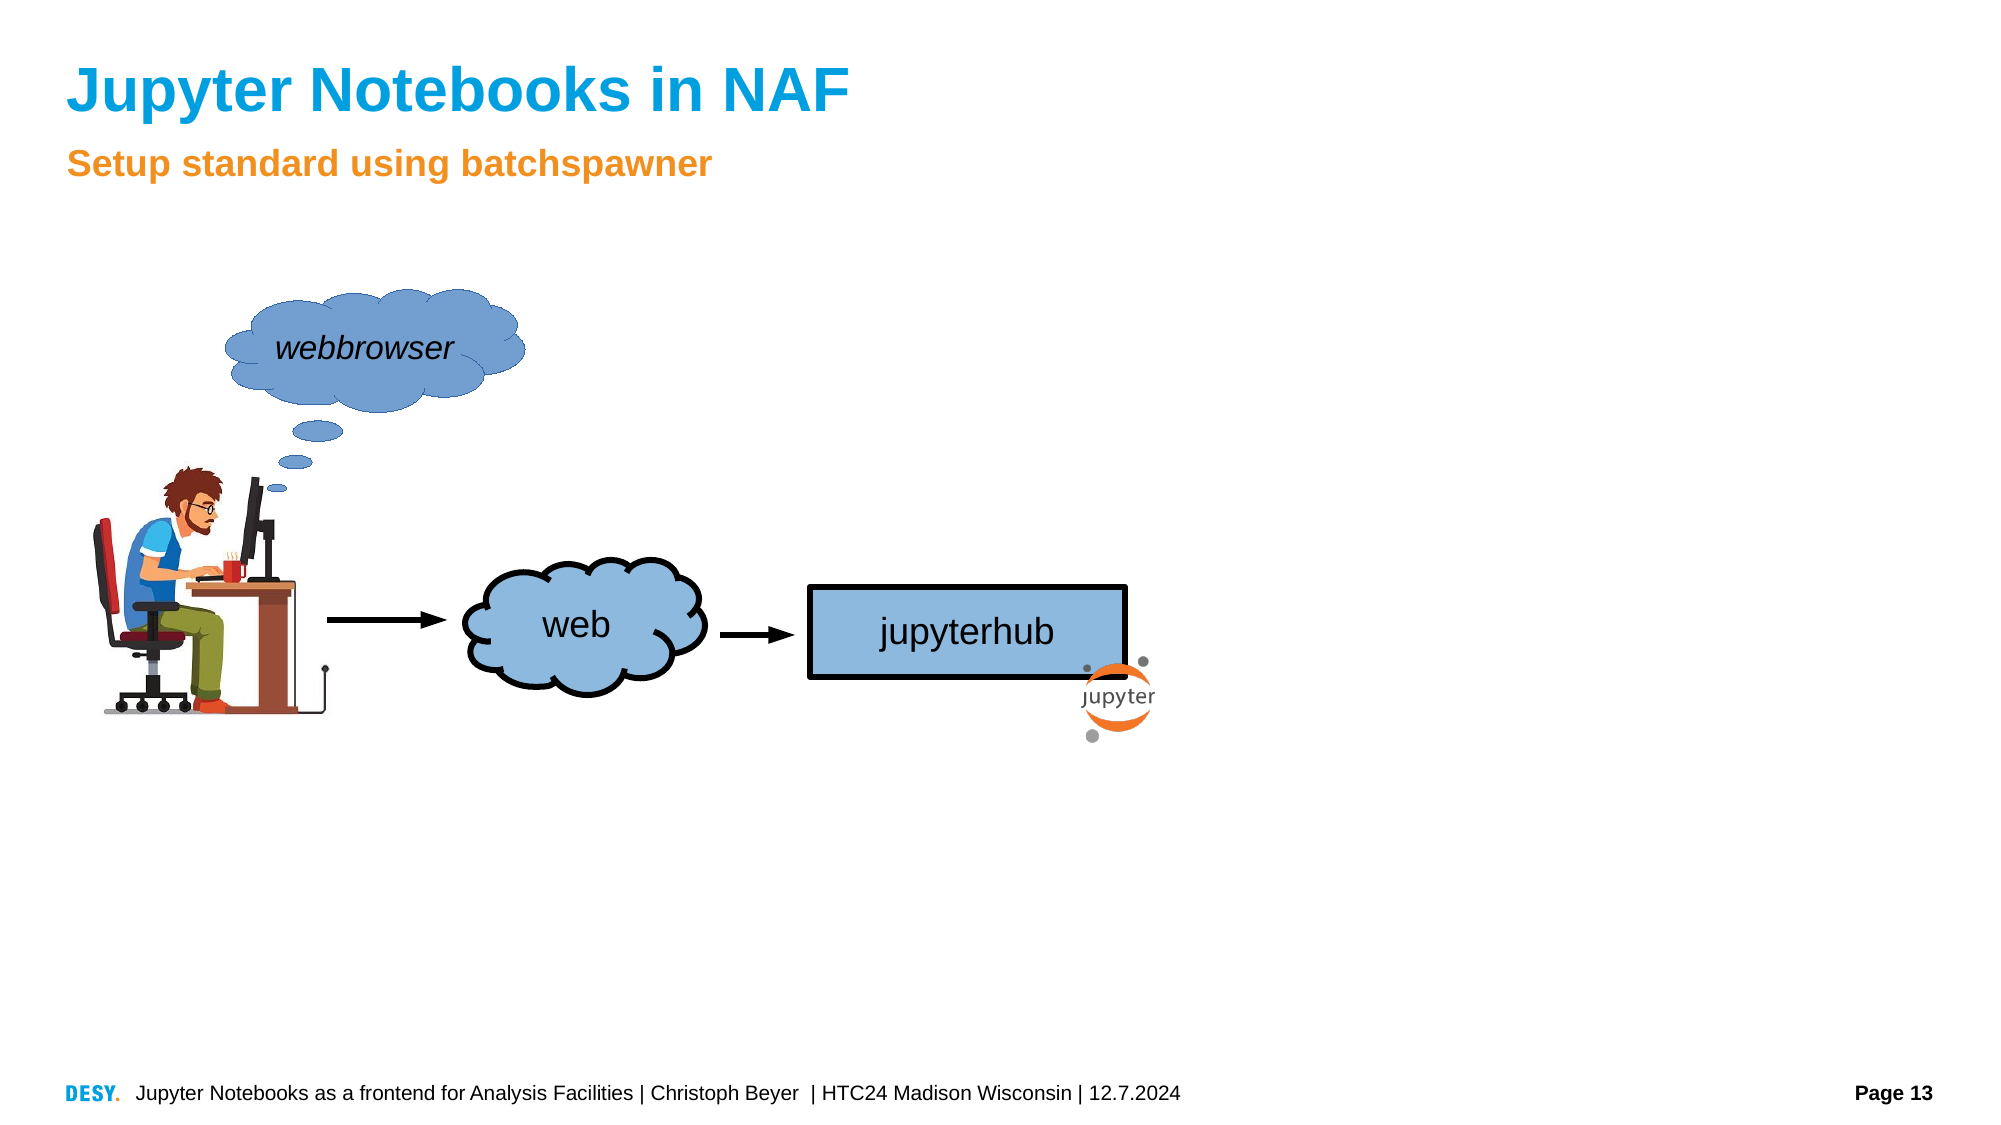

# Jupyter Notebooks in NAF
Setup standard using batchspawner
webbrowser
web
jupyterhub
 Jupyter Notebooks as a frontend for Analysis Facilities | Christoph Beyer | HTC24 Madison Wisconsin | 12.7.2024